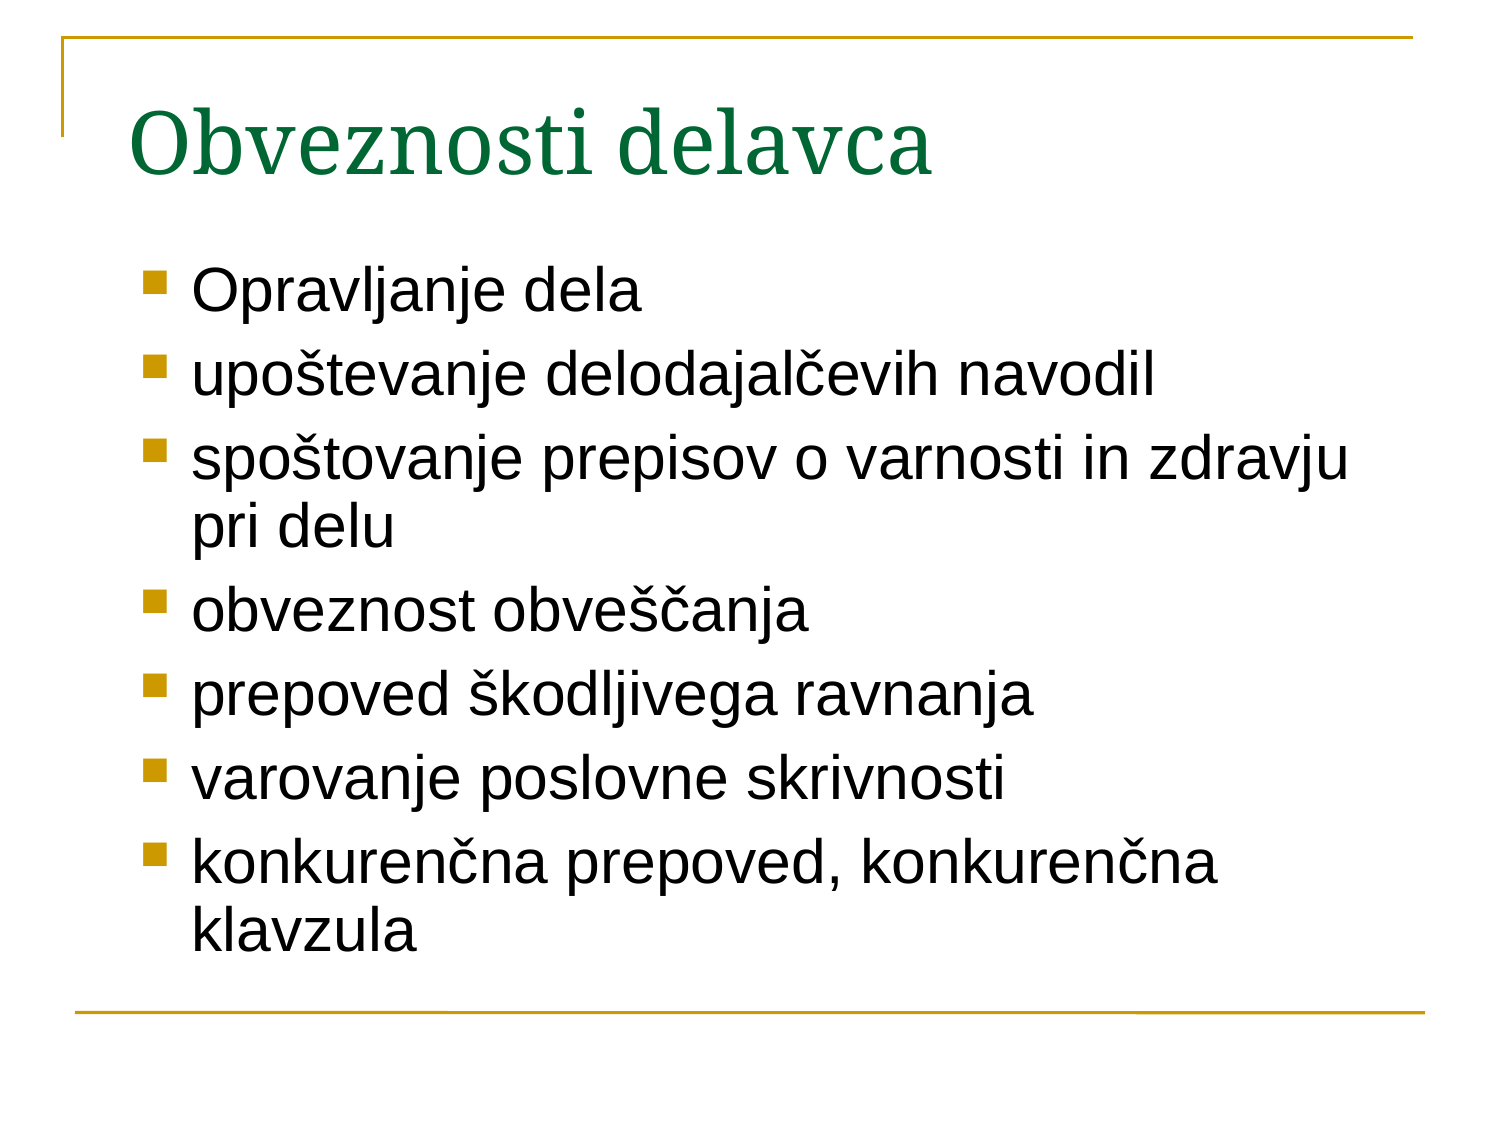

# Obveznosti delavca
Opravljanje dela
upoštevanje delodajalčevih navodil
spoštovanje prepisov o varnosti in zdravju pri delu
obveznost obveščanja
prepoved škodljivega ravnanja
varovanje poslovne skrivnosti
konkurenčna prepoved, konkurenčna klavzula